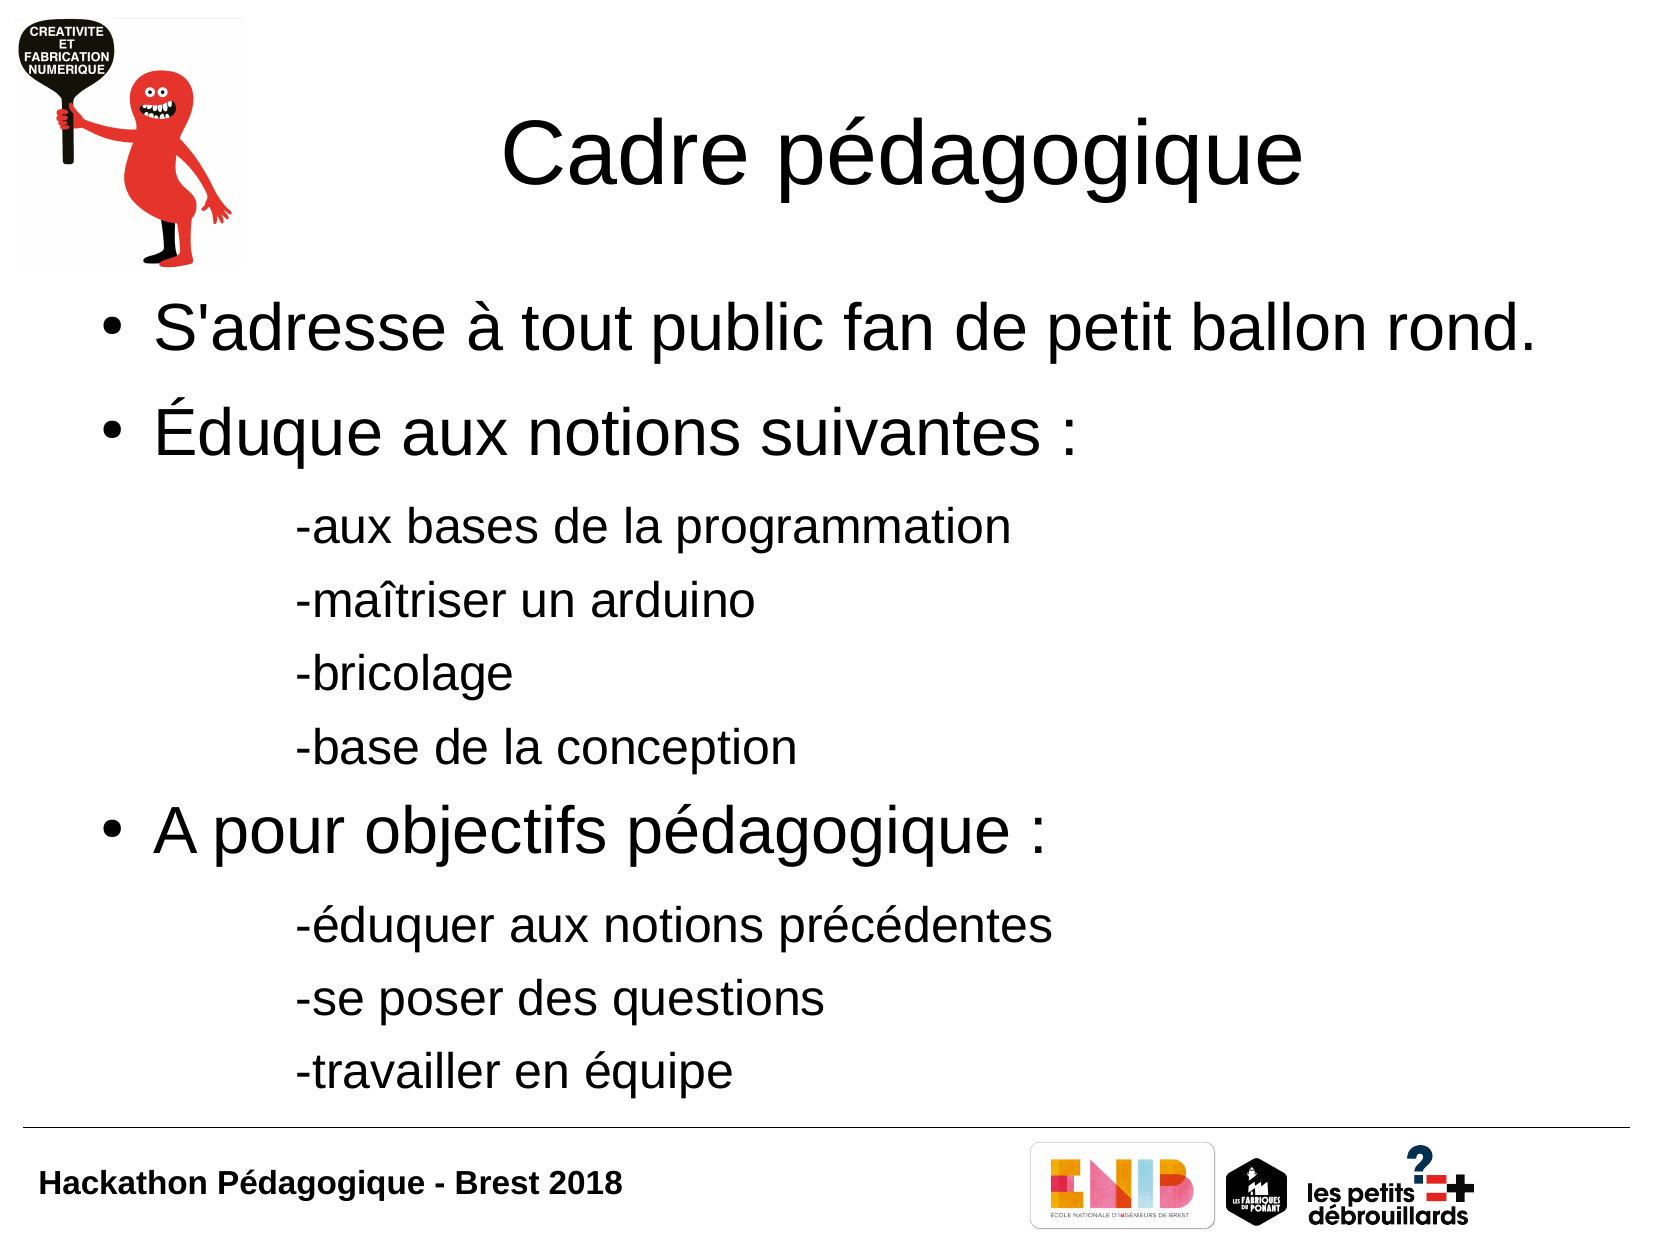

# Cadre pédagogique
S'adresse à tout public fan de petit ballon rond.
Éduque aux notions suivantes :
-aux bases de la programmation
-maîtriser un arduino
-bricolage
-base de la conception
A pour objectifs pédagogique :
-éduquer aux notions précédentes
-se poser des questions
-travailler en équipe
Hackathon Pédagogique - Brest 2018